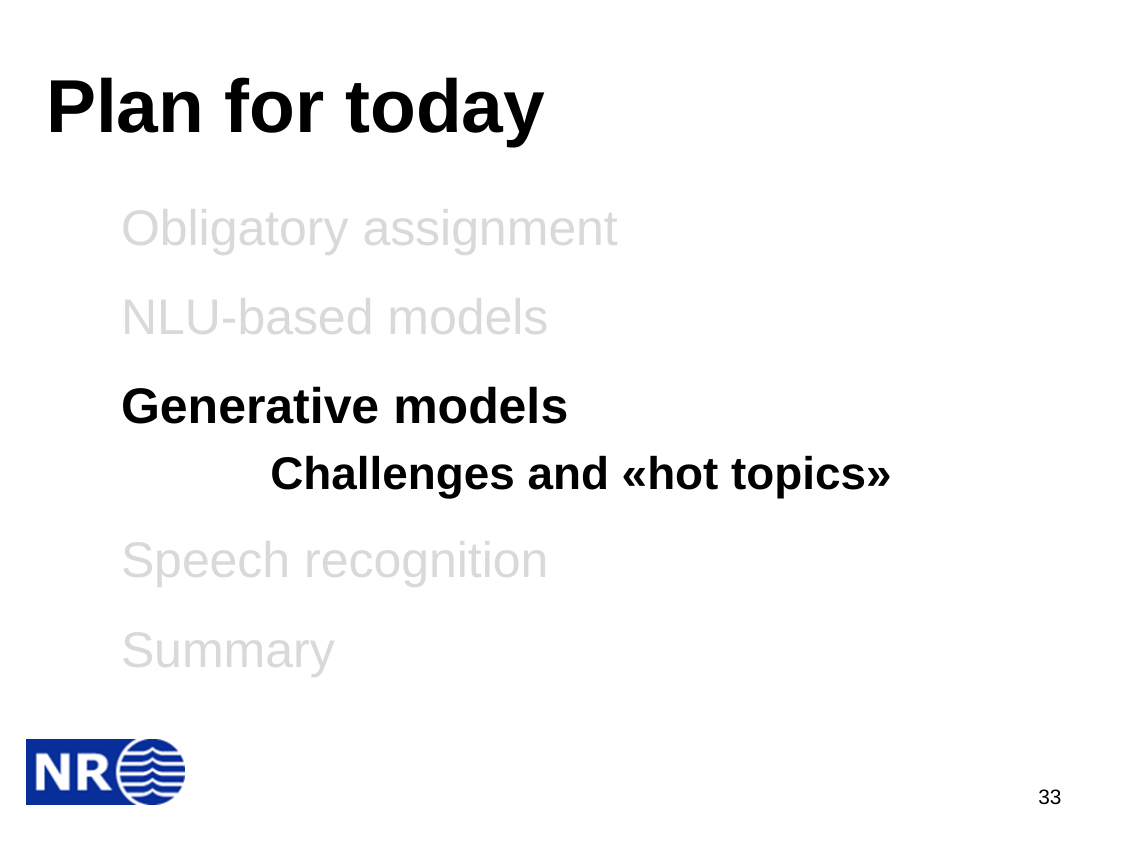

# Plan for today
Obligatory assignment
NLU-based models
Generative models
Challenges and «hot topics»
Speech recognition
Summary